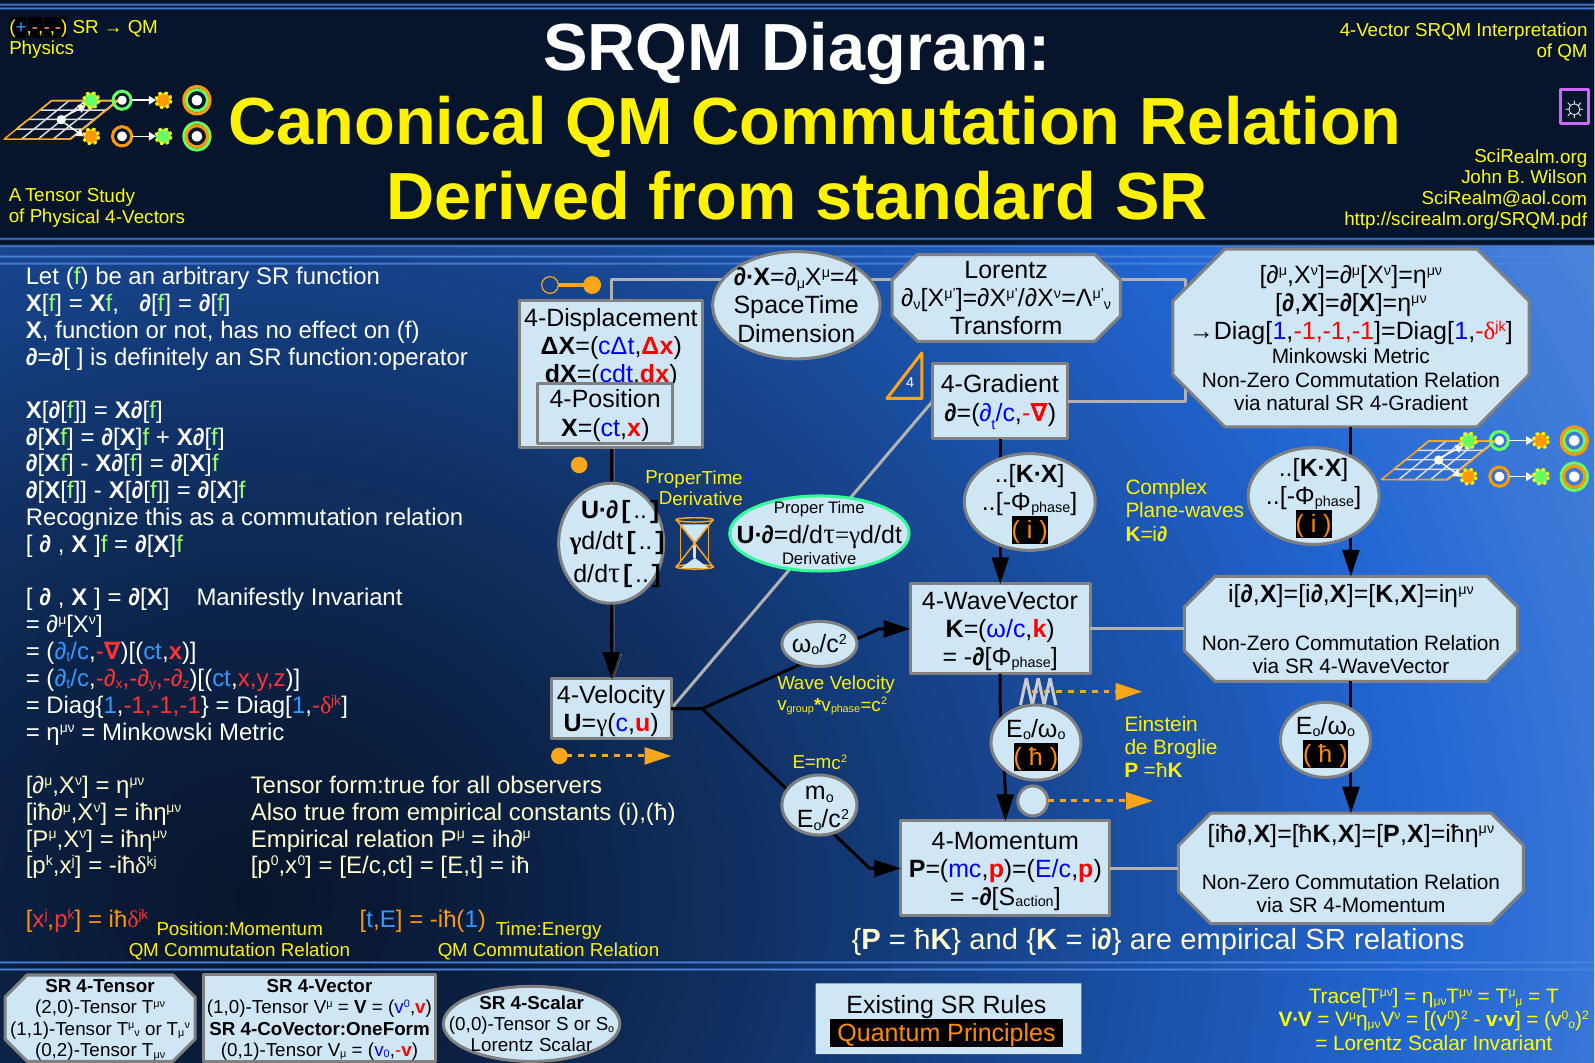

(+,-,-,-) SR → QM
Physics
A Tensor Study
of Physical 4-Vectors
# SRQM Diagram: Canonical QM Commutation Relation Derived from standard SR
4-Vector SRQM Interpretation
of QM
SciRealm.org
John B. Wilson
SciRealm@aol.com
http://scirealm.org/SRQM.pdf
☼
[∂μ,Xν]=∂μ[Xν]=ημν
[∂,X]=∂[X]=ημν
→Diag[1,-1,-1,-1]=Diag[1,-δjk]
Minkowski Metric
Non-Zero Commutation Relation
via natural SR 4-Gradient
∂∙X=∂μXμ=4
SpaceTime
Dimension
Lorentz
∂ν[Xμ’]=∂Xμ’/∂Xν=Λμ’ν
Transform
Let (f) be an arbitrary SR function
X[f] = Xf, ∂[f] = ∂[f]
X, function or not, has no effect on (f)
∂=∂[ ] is definitely an SR function:operator
X[∂[f]] = X∂[f]
∂[Xf] = ∂[X]f + X∂[f]
∂[Xf] - X∂[f] = ∂[X]f
∂[X[f]] - X[∂[f]] = ∂[X]f
Recognize this as a commutation relation
[ ∂ , X ]f = ∂[X]f
[ ∂ , X ] = ∂[X] Manifestly Invariant
= ∂μ[Xν]
= (∂t/c,-∇)[(ct,x)]
= (∂t/c,-∂x,-∂y,-∂z)[(ct,x,y,z)]
= Diag{1,-1,-1,-1} = Diag[1,-δjk]
= ημν = Minkowski Metric
[∂μ,Xν] = ημν 		Tensor form:true for all observers
[iћ∂μ,Xν] = iћημν 	Also true from empirical constants (i),(ћ)
[Pμ,Xν] = iћημν 		Empirical relation Pμ = ih∂μ
[pk,xj] = -iћδkj 	[p0,x0] = [E/c,ct] = [E,t] = iћ
[xj,pk] = iћδjk 			 [t,E] = -iћ(1)
4-Displacement
ΔX=(cΔt,Δx)
dX=(cdt,dx)
4
4-Gradient
∂=(∂t/c,-∇)
4-Position
X=(ct,x)
..[K∙X]
..[-Φphase]
( i )
..[K∙X]
..[-Φphase]
( i )
ProperTime
Derivative
Complex
Plane-waves
K=i∂
 U∙∂[..]
 γd/dt[..]
 d/dτ[..]
Proper Time
U∙∂=d/dτ=γd/dt
Derivative
i[∂,X]=[i∂,X]=[K,X]=iημν
Non-Zero Commutation Relation
via SR 4-WaveVector
Complex
Plane-Waves
4-WaveVector
K=(ω/c,k)
= -∂[Φphase]
ωo/c2
Wave Velocity
vgroup*vphase=c2
4-Velocity
U=γ(c,u)
Eo/ωo
( ћ )
Eo/ωo
( ћ )
Einstein
de Broglie
P =ћK
E=mc2
mo
 Eo/c2
[iћ∂,X]=[ћK,X]=[P,X]=iћημν
Non-Zero Commutation Relation
via SR 4-Momentum
4-Momentum
P=(mc,p)=(E/c,p)
= -∂[Saction]
Position:Momentum
QM Commutation Relation
Time:Energy
QM Commutation Relation
{P = ћK} and {K = i∂} are empirical SR relations
SR 4-Tensor
(2,0)-Tensor Tμν
(1,1)-Tensor Tμν or Tμν
(0,2)-Tensor Tμν
SR 4-Vector
(1,0)-Tensor Vμ = V = (v0,v)
SR 4-CoVector:OneForm
(0,1)-Tensor Vμ = (v0,-v)
Trace[Tμν] = ημνTμν = Tμμ = T
V∙V = VμημνVν = [(v0)2 - v∙v] = (v0o)2
= Lorentz Scalar Invariant
Existing SR Rules
 Quantum Principles
SR 4-Scalar
(0,0)-Tensor S or So
Lorentz Scalar